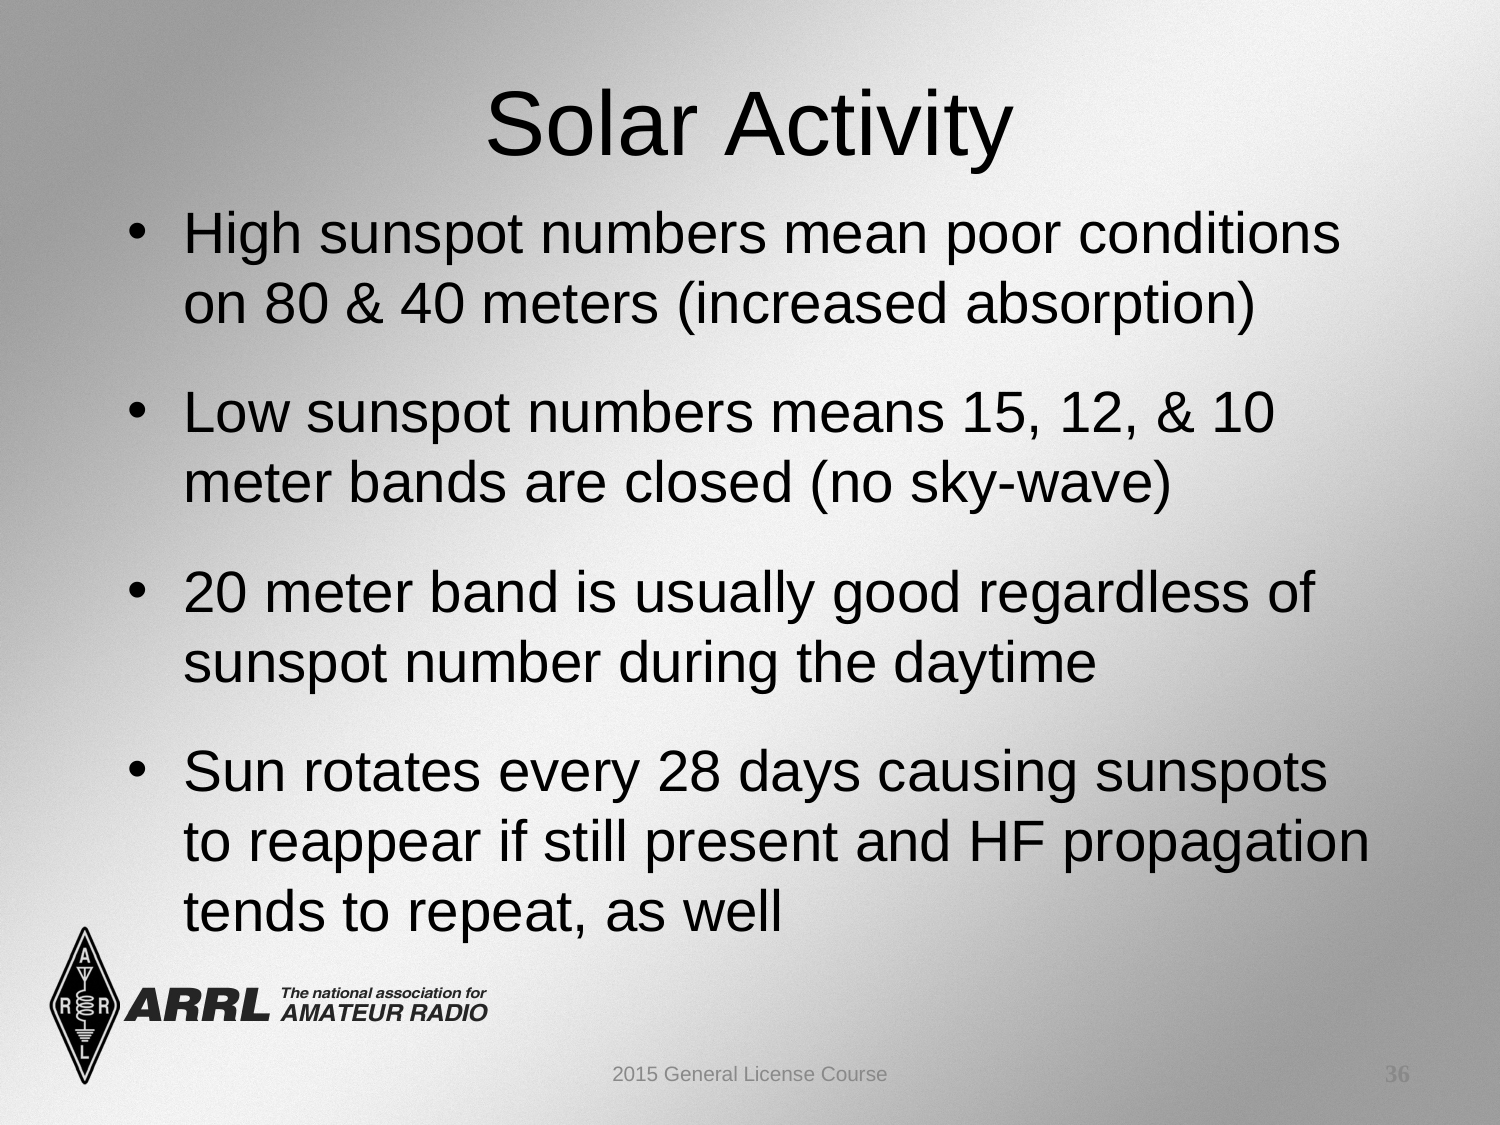

Solar Activity
High sunspot numbers mean poor conditions on 80 & 40 meters (increased absorption)
Low sunspot numbers means 15, 12, & 10 meter bands are closed (no sky-wave)
20 meter band is usually good regardless of sunspot number during the daytime
Sun rotates every 28 days causing sunspots to reappear if still present and HF propagation tends to repeat, as well
2015 General License Course